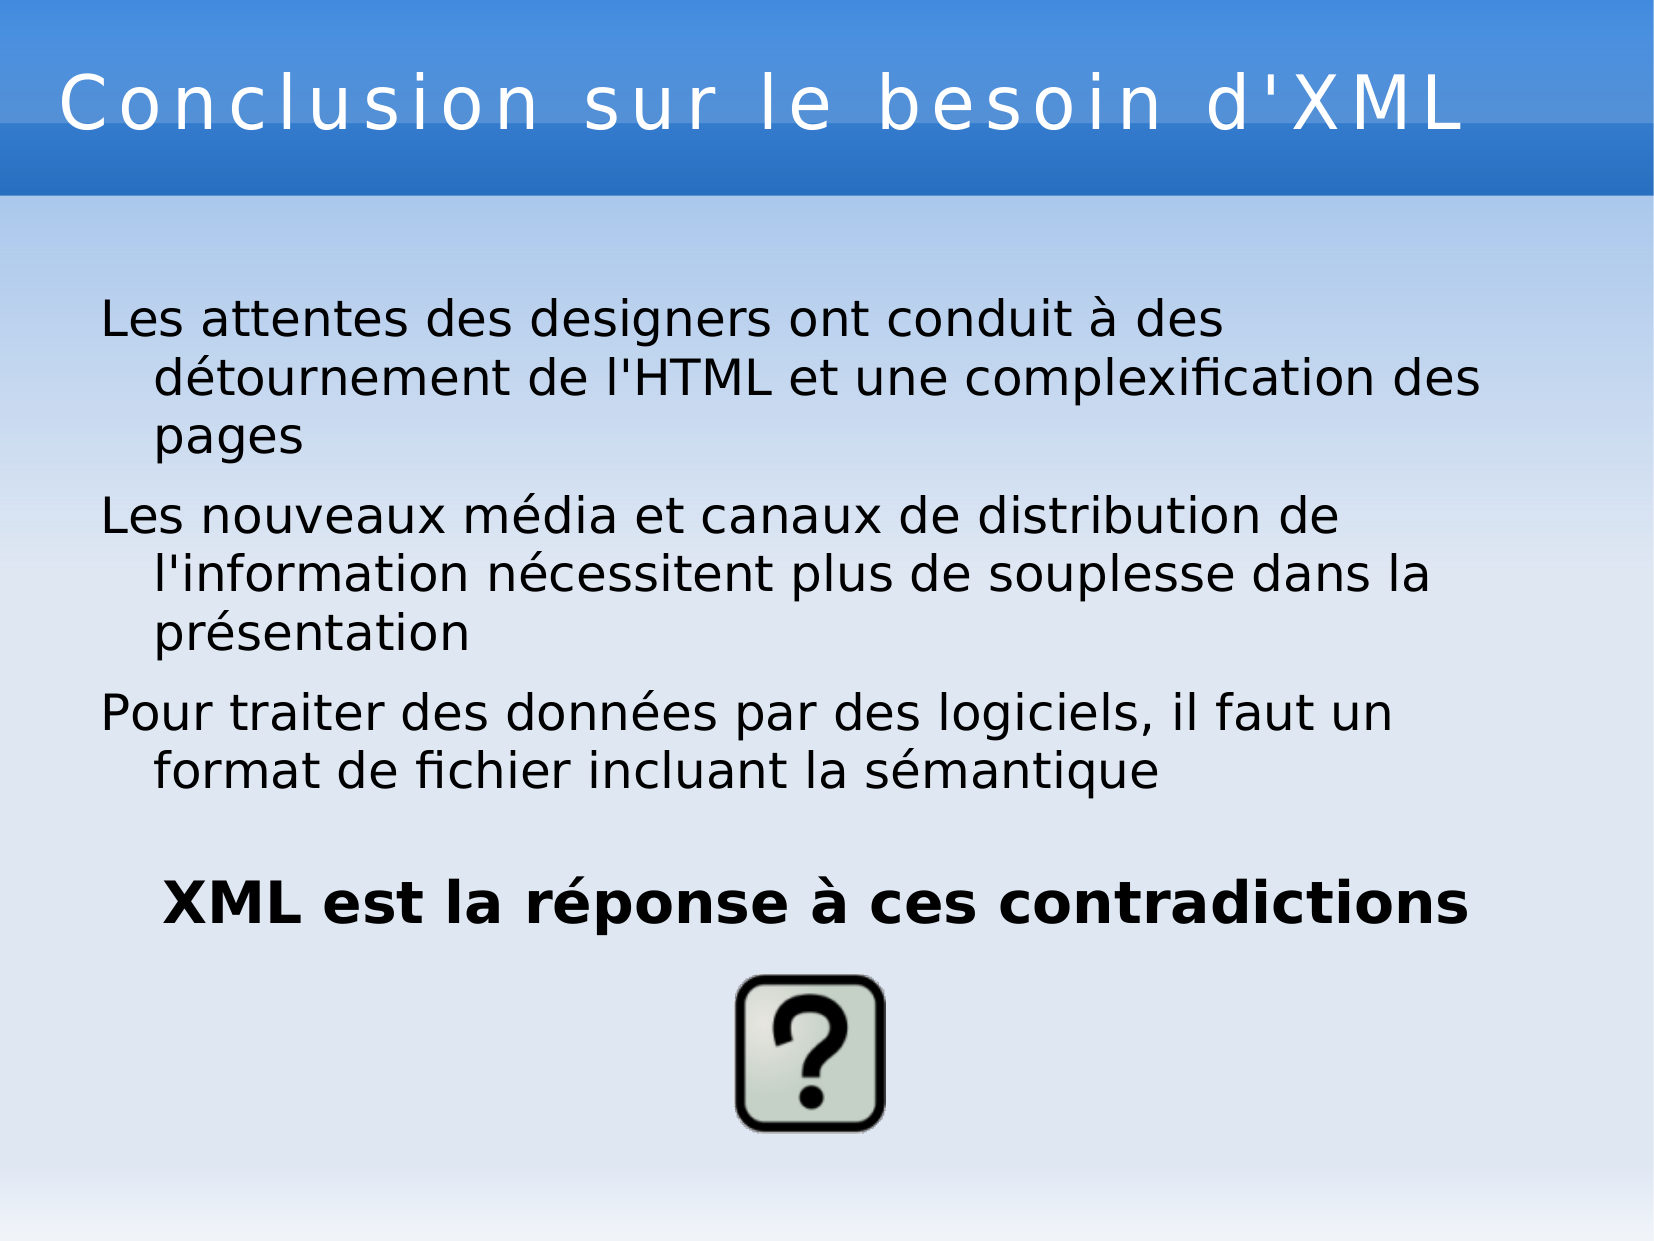

# Conclusion sur le besoin d'XML
Les attentes des designers ont conduit à des détournement de l'HTML et une complexification des pages
Les nouveaux média et canaux de distribution de l'information nécessitent plus de souplesse dans la présentation
Pour traiter des données par des logiciels, il faut un format de fichier incluant la sémantique
XML est la réponse à ces contradictions